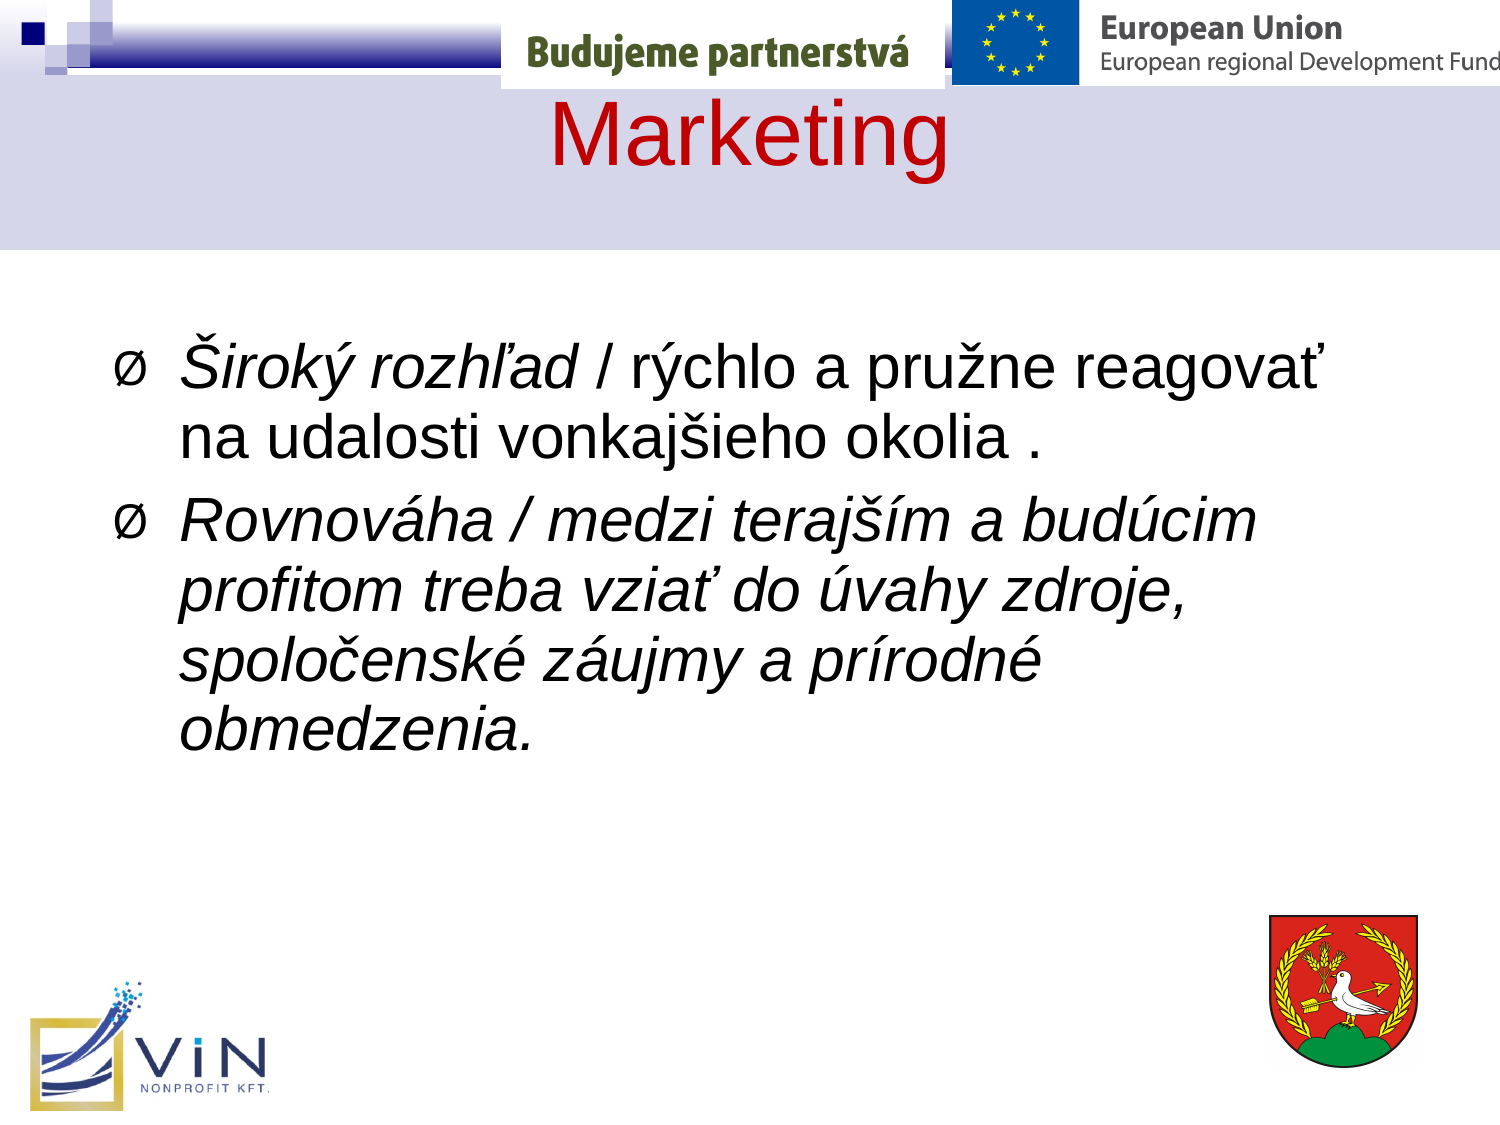

Marketing
# Široký rozhľad / rýchlo a pružne reagovať na udalosti vonkajšieho okolia .
Rovnováha / medzi terajším a budúcim profitom treba vziať do úvahy zdroje, spoločenské záujmy a prírodné obmedzenia.